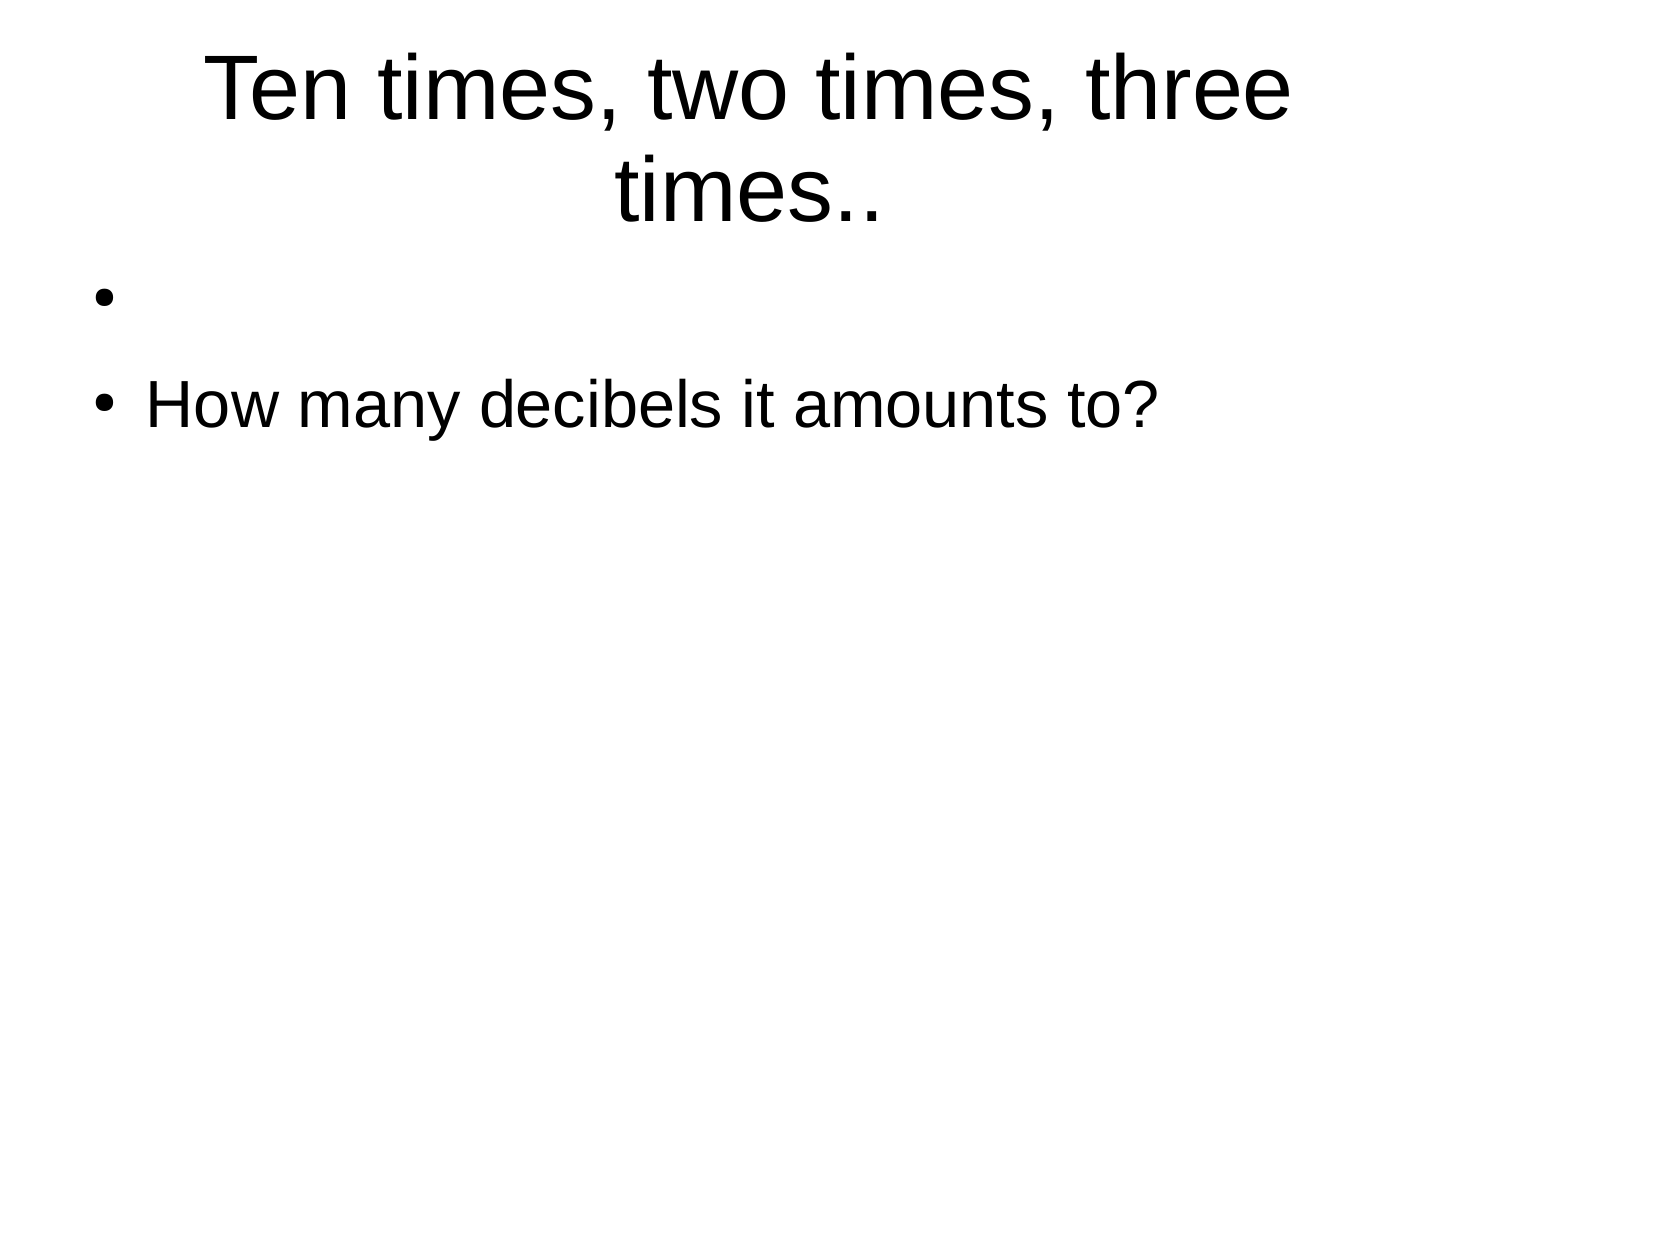

# Ten times, two times, three times..
How many decibels it amounts to?